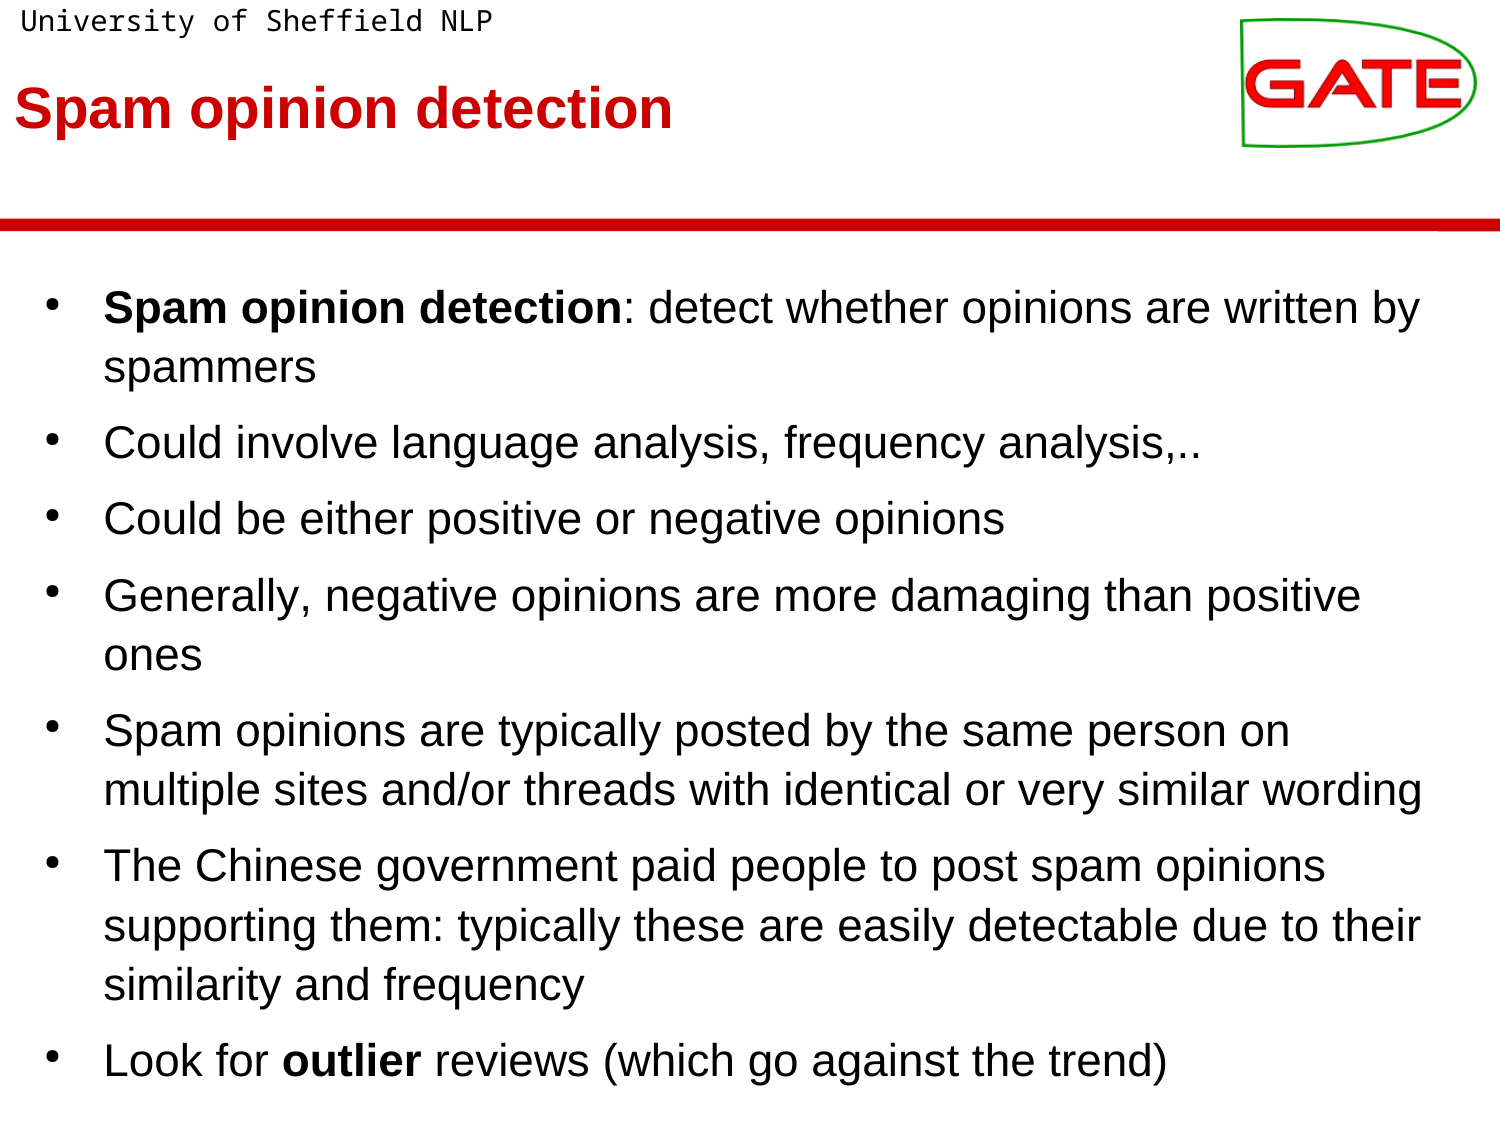

# Spam opinion detection
Spam opinion detection: detect whether opinions are written by spammers
Could involve language analysis, frequency analysis,..
Could be either positive or negative opinions
Generally, negative opinions are more damaging than positive ones
Spam opinions are typically posted by the same person on multiple sites and/or threads with identical or very similar wording
The Chinese government paid people to post spam opinions supporting them: typically these are easily detectable due to their similarity and frequency
Look for outlier reviews (which go against the trend)